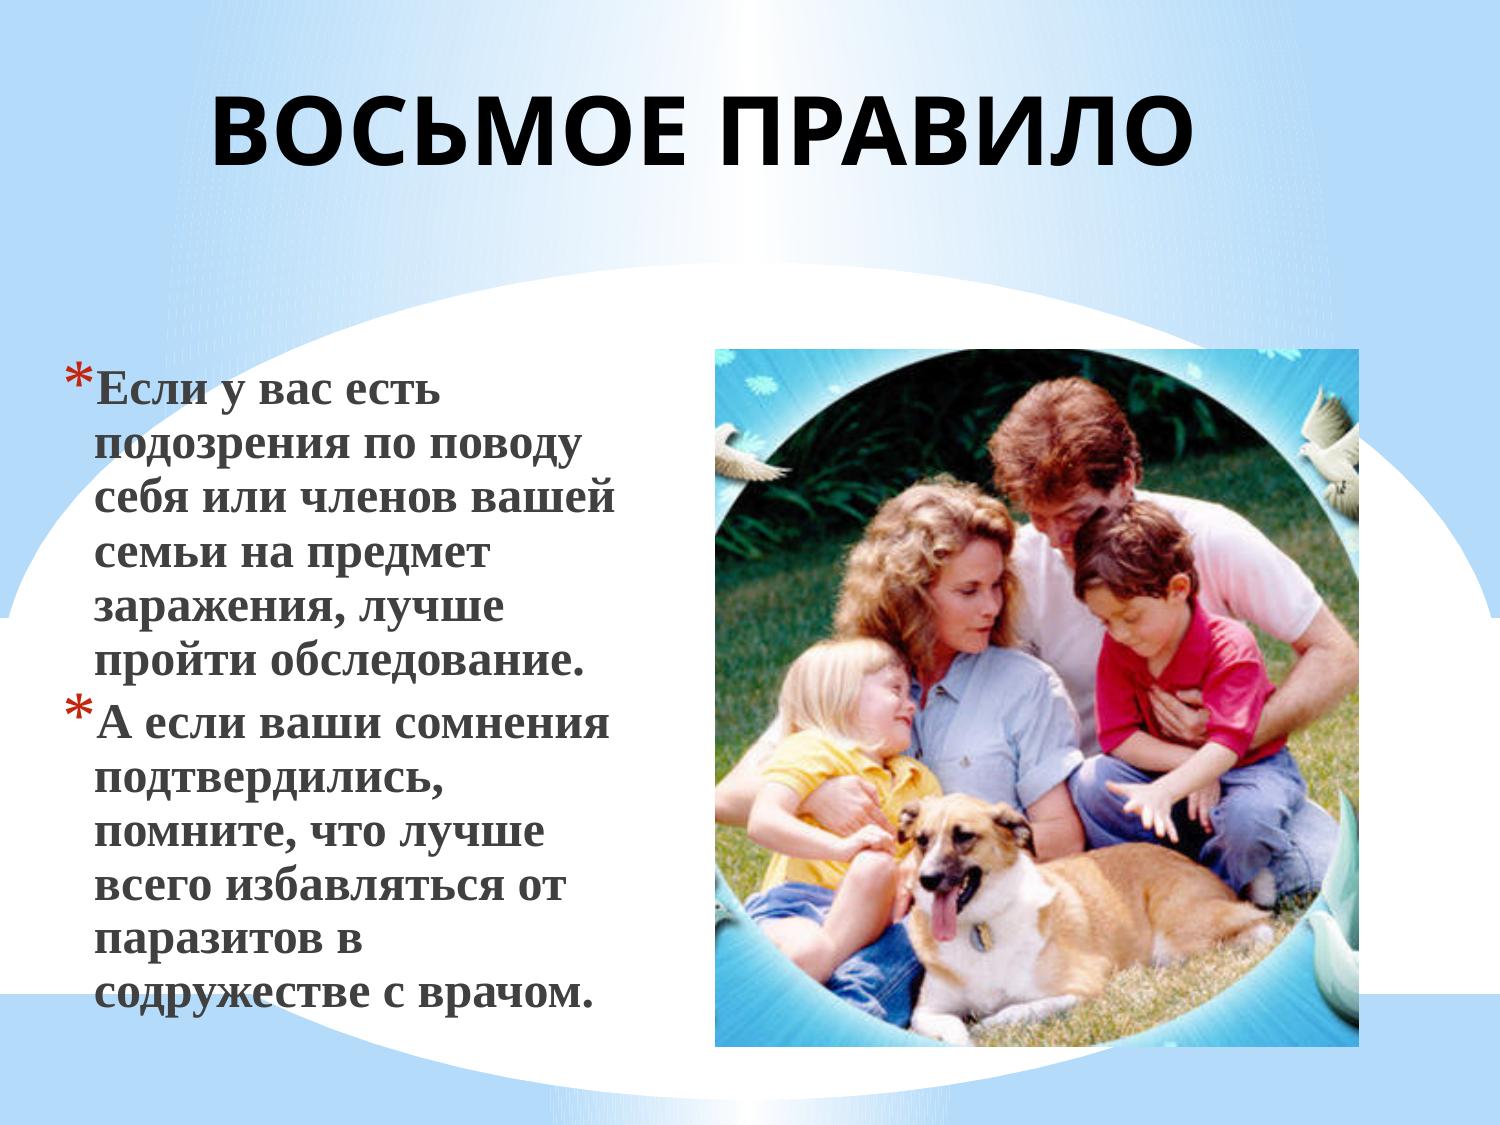

# ВОСЬМОЕ ПРАВИЛО
Если у вас есть подозрения по поводу себя или членов вашей семьи на предмет заражения, лучше пройти обследование.
А если ваши сомнения подтвердились, помните, что лучше всего избавляться от паразитов в содружестве с врачом.